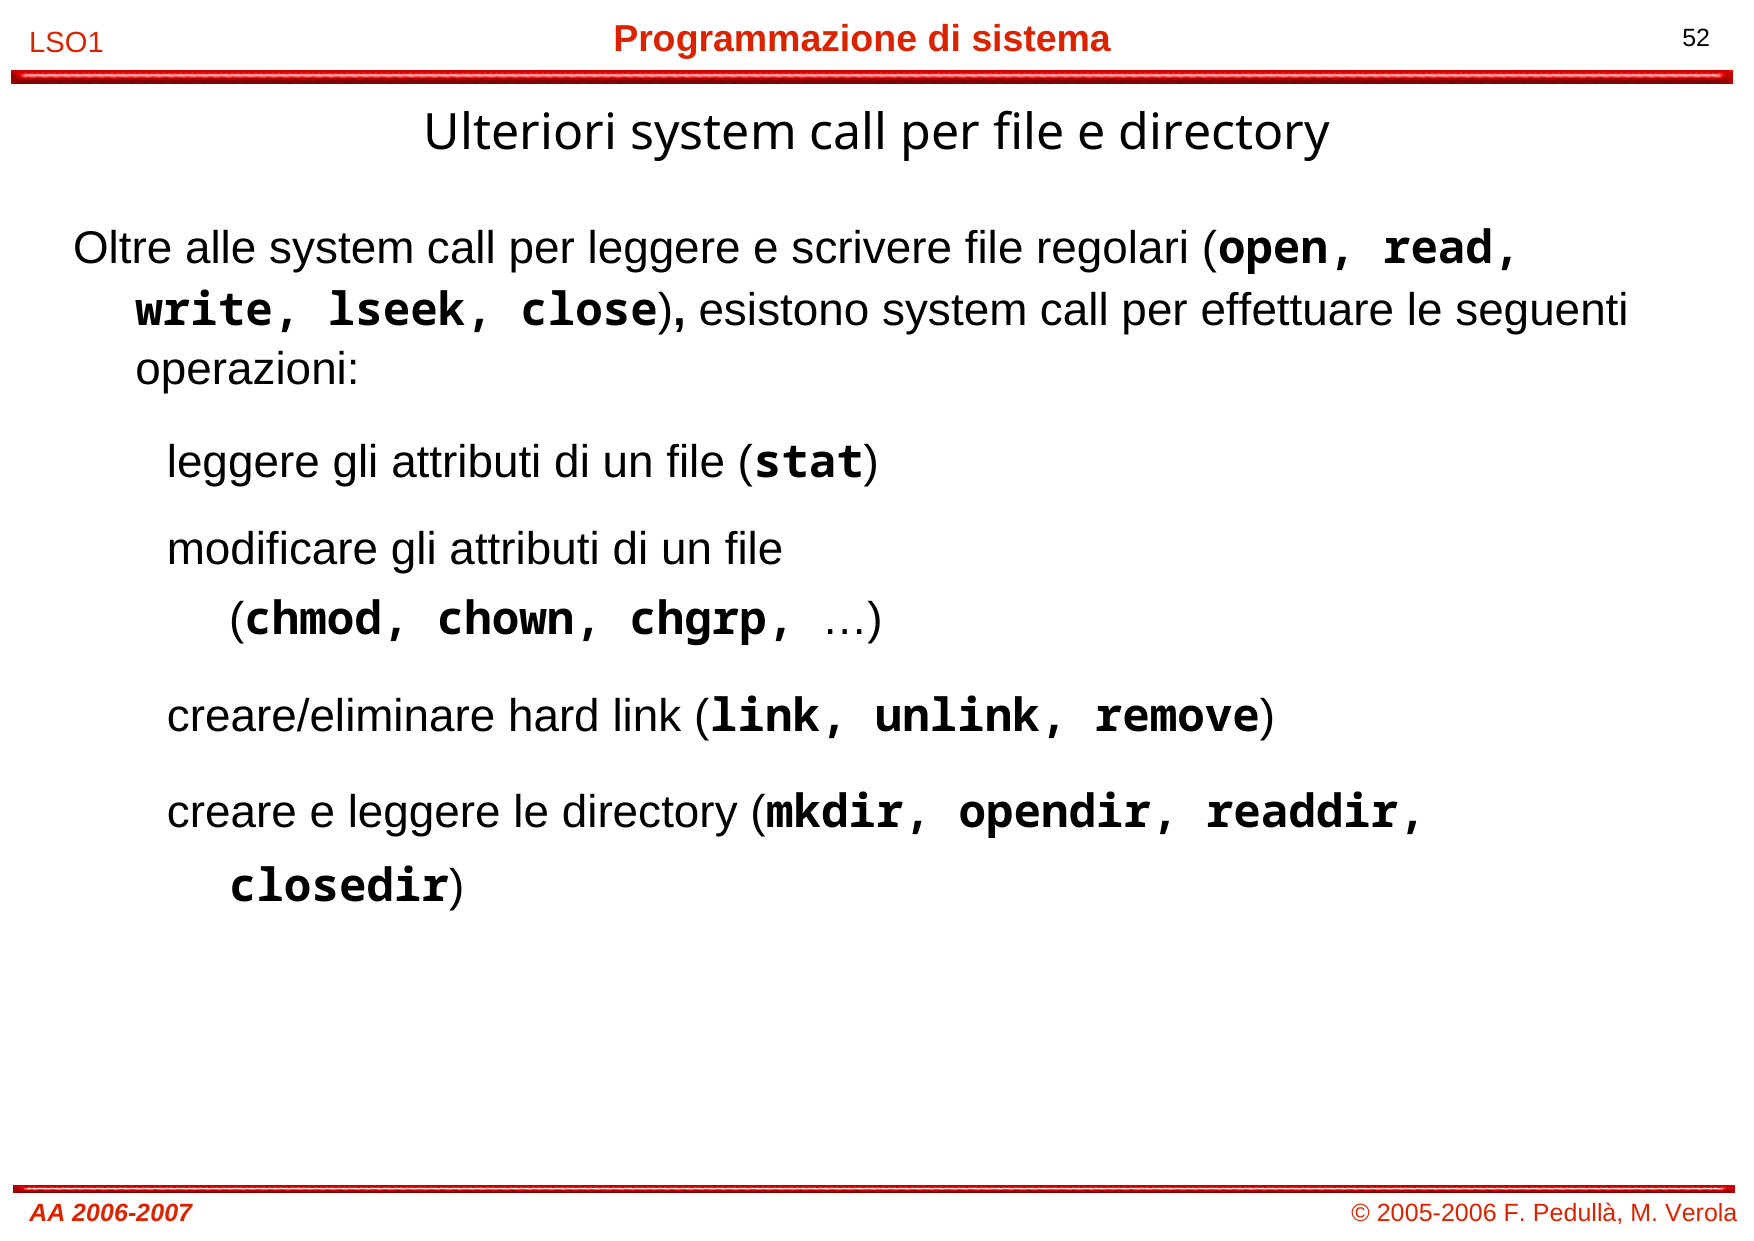

# Ulteriori system call per file e directory
Oltre alle system call per leggere e scrivere file regolari (open, read, write, lseek, close), esistono system call per effettuare le seguenti operazioni:
leggere gli attributi di un file (stat)
modificare gli attributi di un file
(chmod, chown, chgrp, …)
creare/eliminare hard link (link, unlink, remove)
creare e leggere le directory (mkdir, opendir, readdir, closedir)